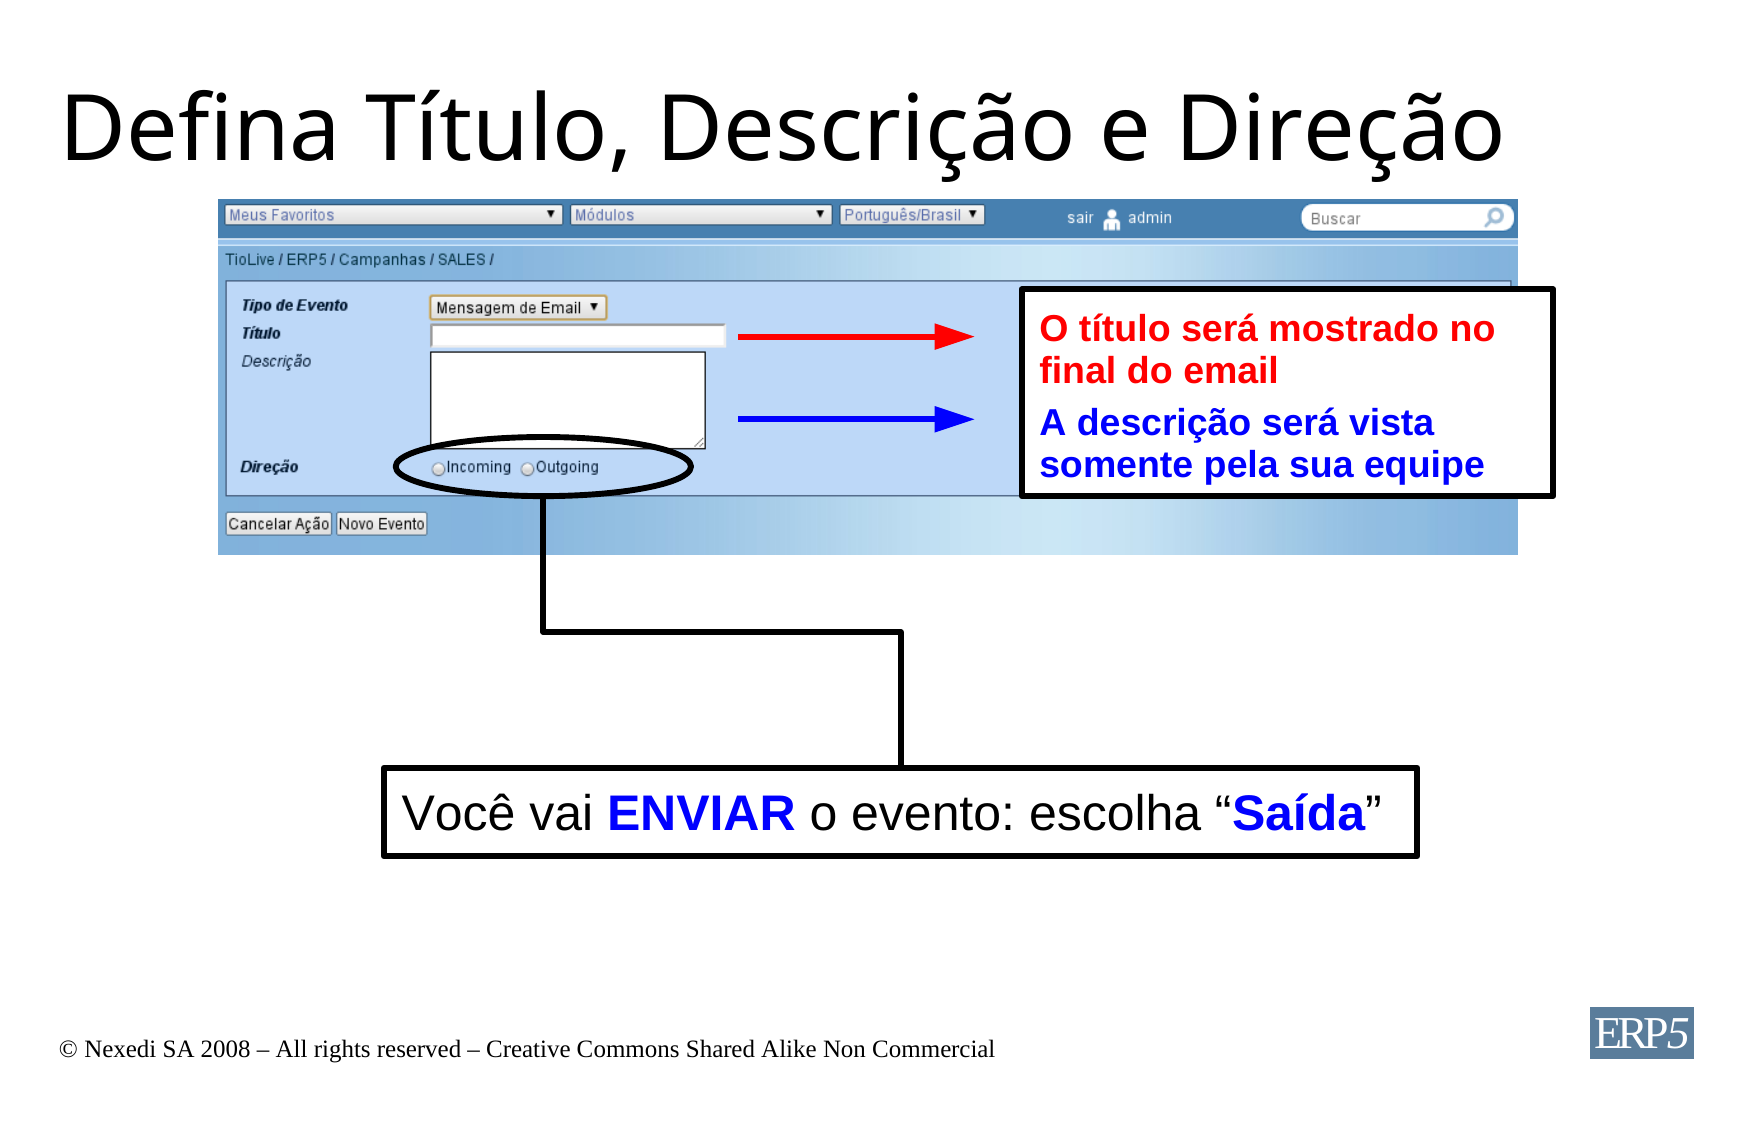

# Defina Título, Descrição e Direção
O título será mostrado no final do email
A descrição será vista somente pela sua equipe
Você vai ENVIAR o evento: escolha “Saída”
1